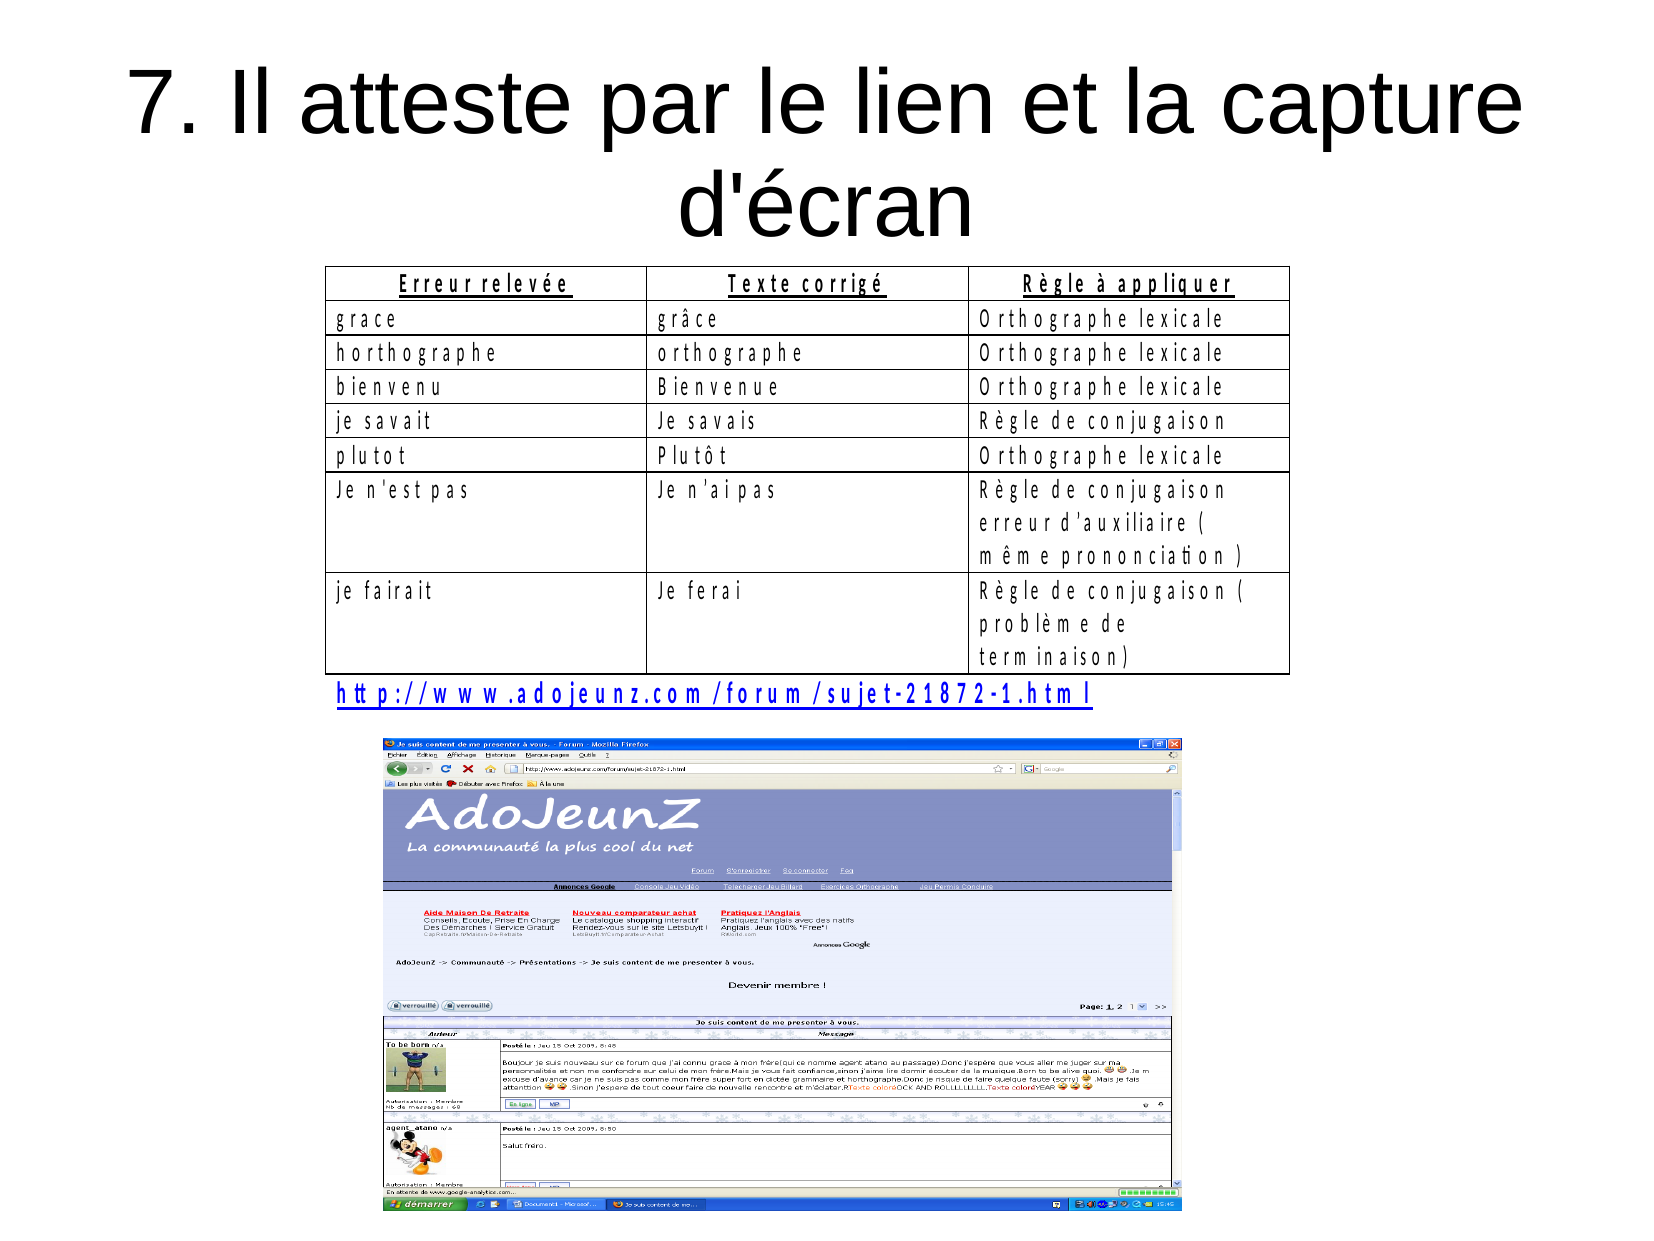

# 7. Il atteste par le lien et la capture d'écran